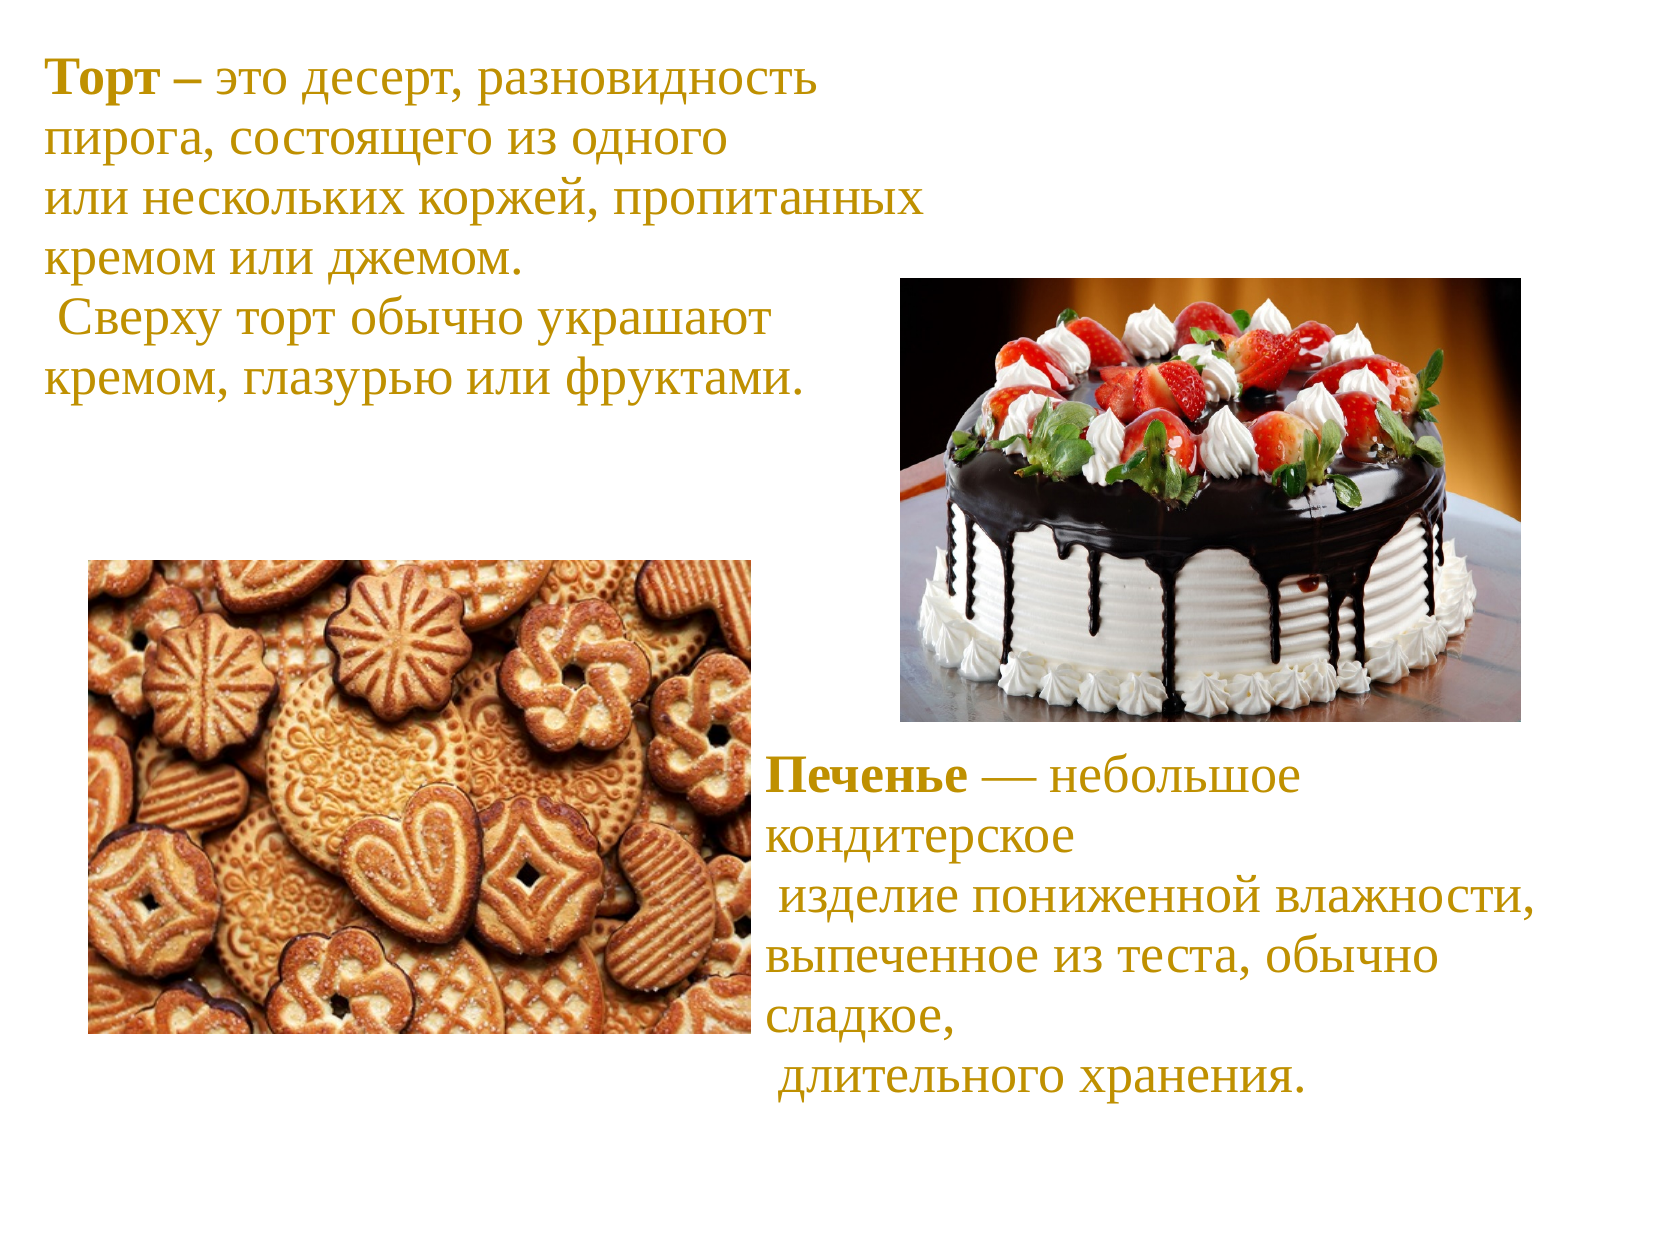

Торт – это десерт, разновидность пирога, состоящего из одного
или нескольких коржей, пропитанных кремом или джемом.
 Сверху торт обычно украшают кремом, глазурью или фруктами.
Печенье — небольшое кондитерское
 изделие пониженной влажности,
выпеченное из теста, обычно сладкое,
 длительного хранения.